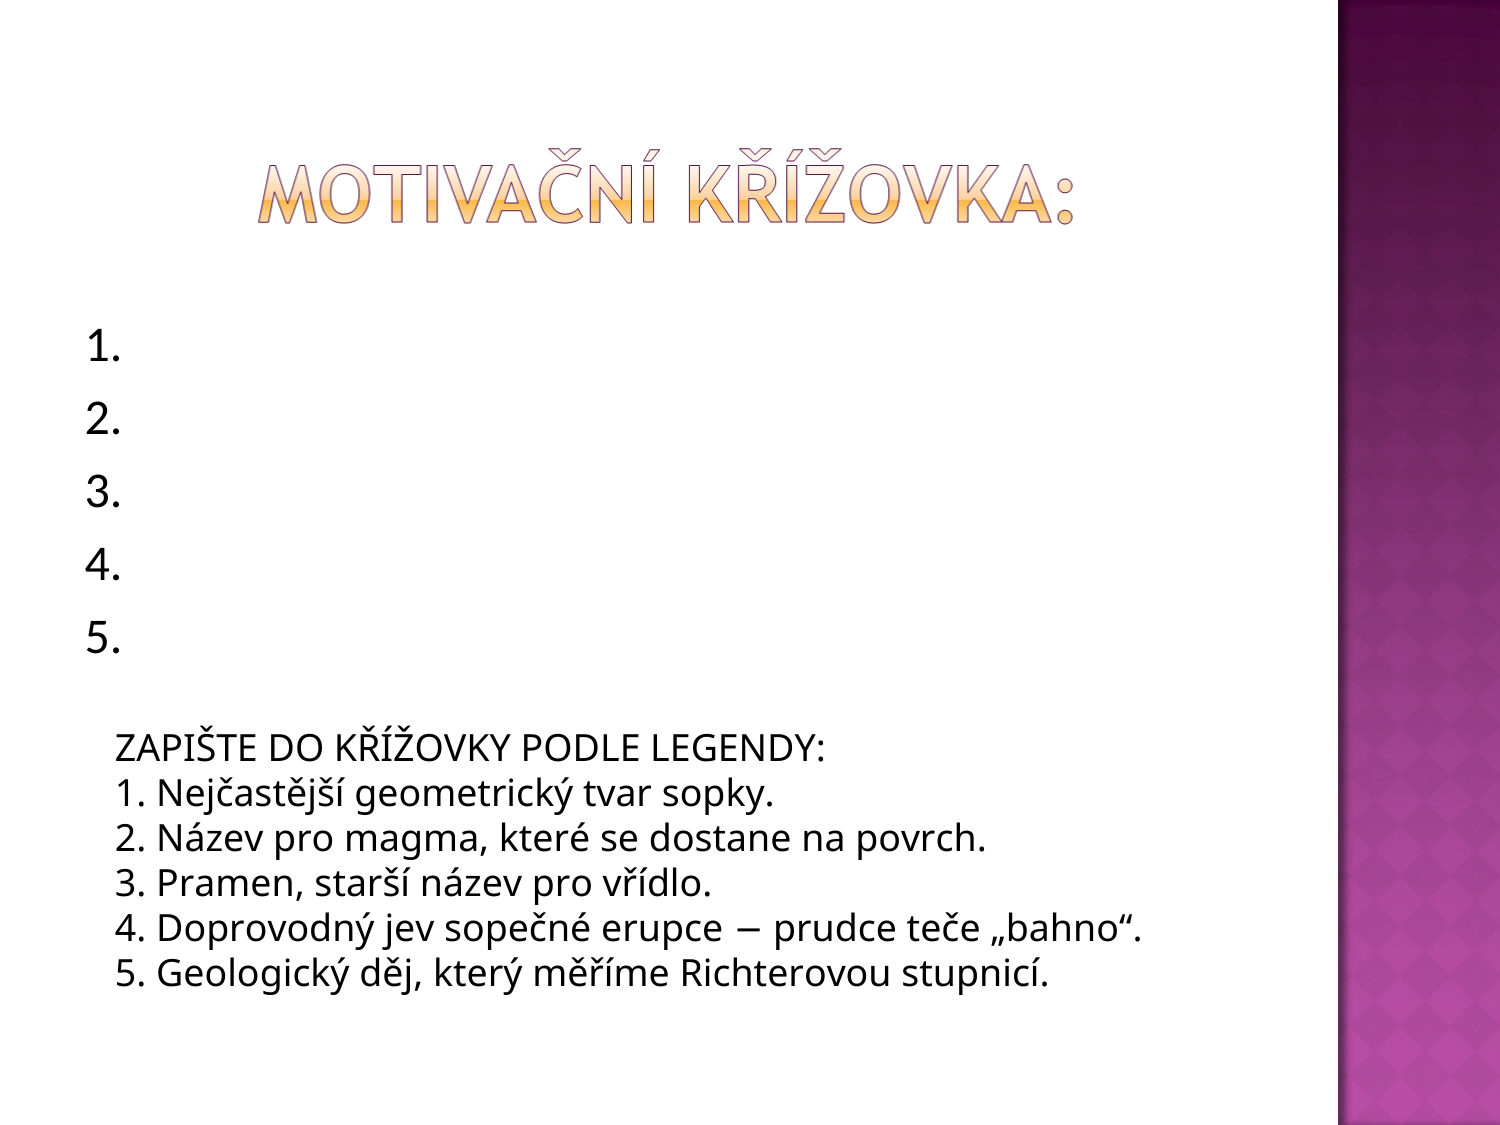

| 1. | | | | | | | | | | | | | | |
| --- | --- | --- | --- | --- | --- | --- | --- | --- | --- | --- | --- | --- | --- | --- |
| 2. | | | | | | | | | | | | | | |
| 3. | | | | | | | | | | | | | | |
| 4. | | | | | | | | | | | | | | |
| 5. | | | | | | | | | | | | | | |
ZAPIŠTE DO KŘÍŽOVKY PODLE LEGENDY:
1. Nejčastější geometrický tvar sopky.
2. Název pro magma, které se dostane na povrch.
3. Pramen, starší název pro vřídlo.
4. Doprovodný jev sopečné erupce − prudce teče „bahno“.
5. Geologický děj, který měříme Richterovou stupnicí.